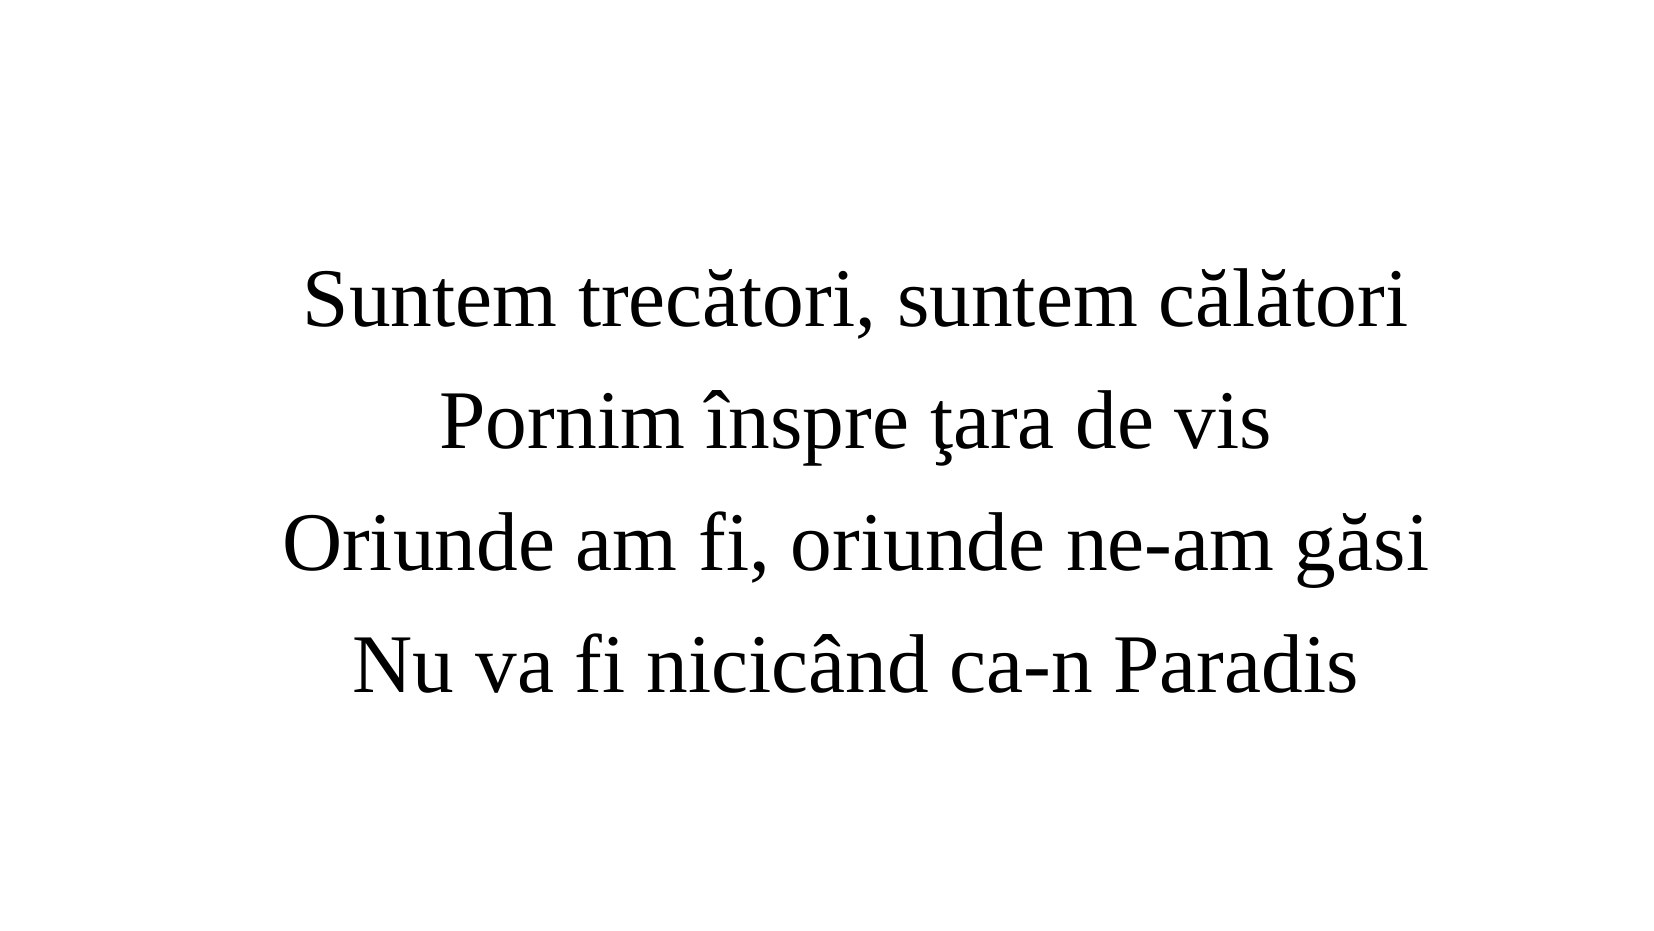

# Suntem trecători, suntem călători
Pornim înspre ţara de vis
Oriunde am fi, oriunde ne-am găsi
Nu va fi nicicând ca-n Paradis